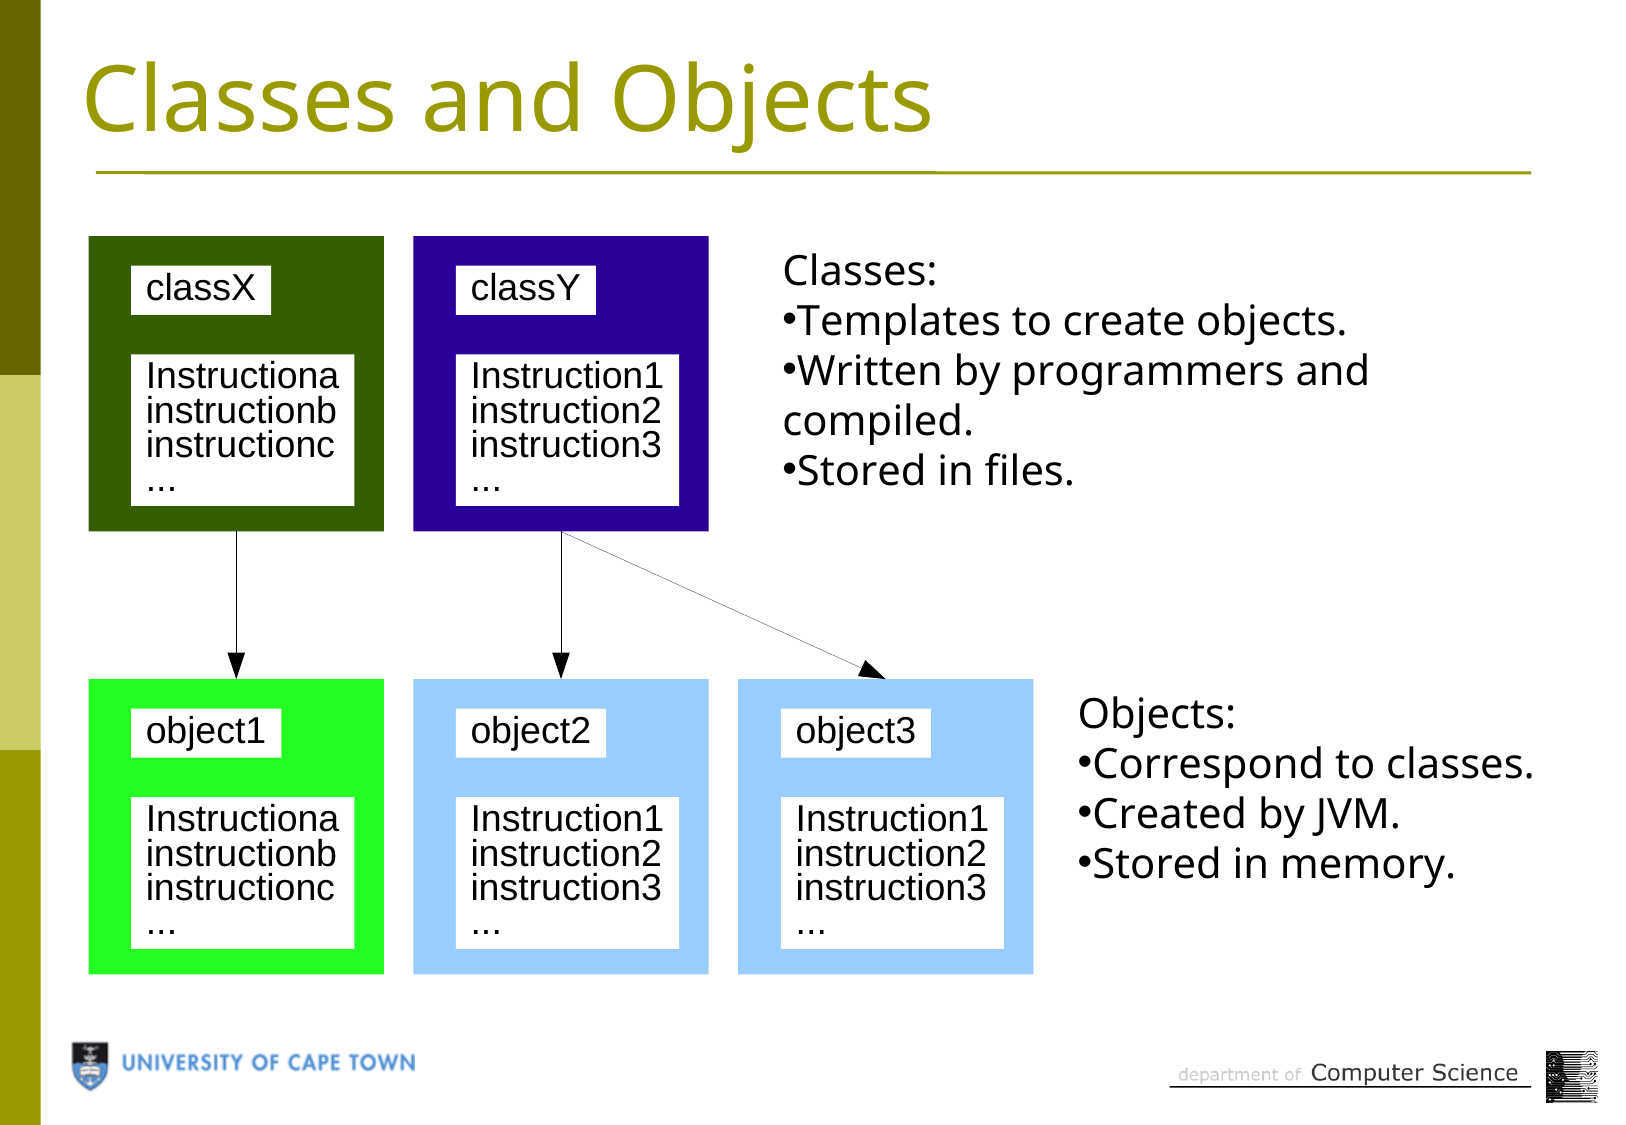

# Classes and Objects
Classes:
Templates to create objects.
Written by programmers and compiled.
Stored in files.
classX
classY
Instructiona
instructionb
instructionc
...
Instruction1
instruction2
instruction3
...
Objects:
Correspond to classes.
Created by JVM.
Stored in memory.
object1
object2
object3
Instructiona
instructionb
instructionc
...
Instruction1
instruction2
instruction3
...
Instruction1
instruction2
instruction3
...